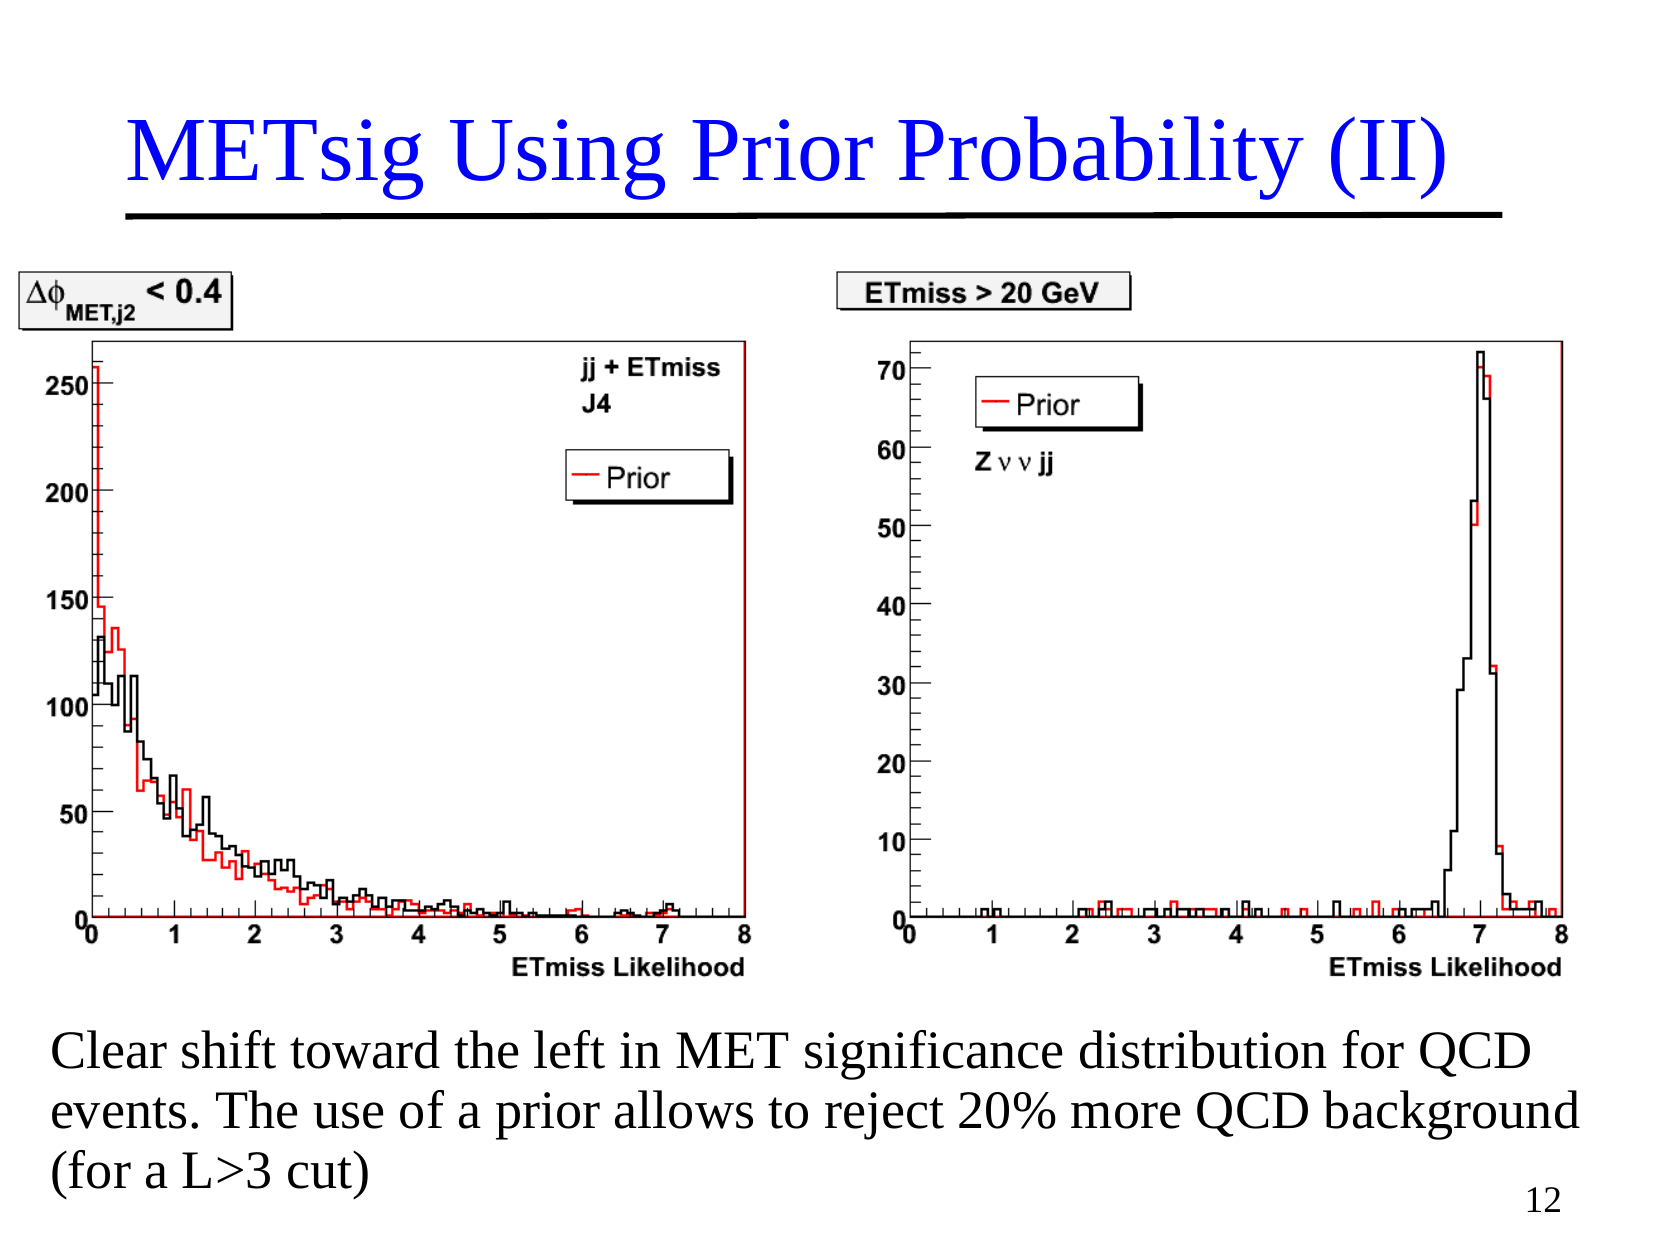

METsig Using Prior Probability (II)
Clear shift toward the left in MET significance distribution for QCD
events. The use of a prior allows to reject 20% more QCD background
(for a L>3 cut)